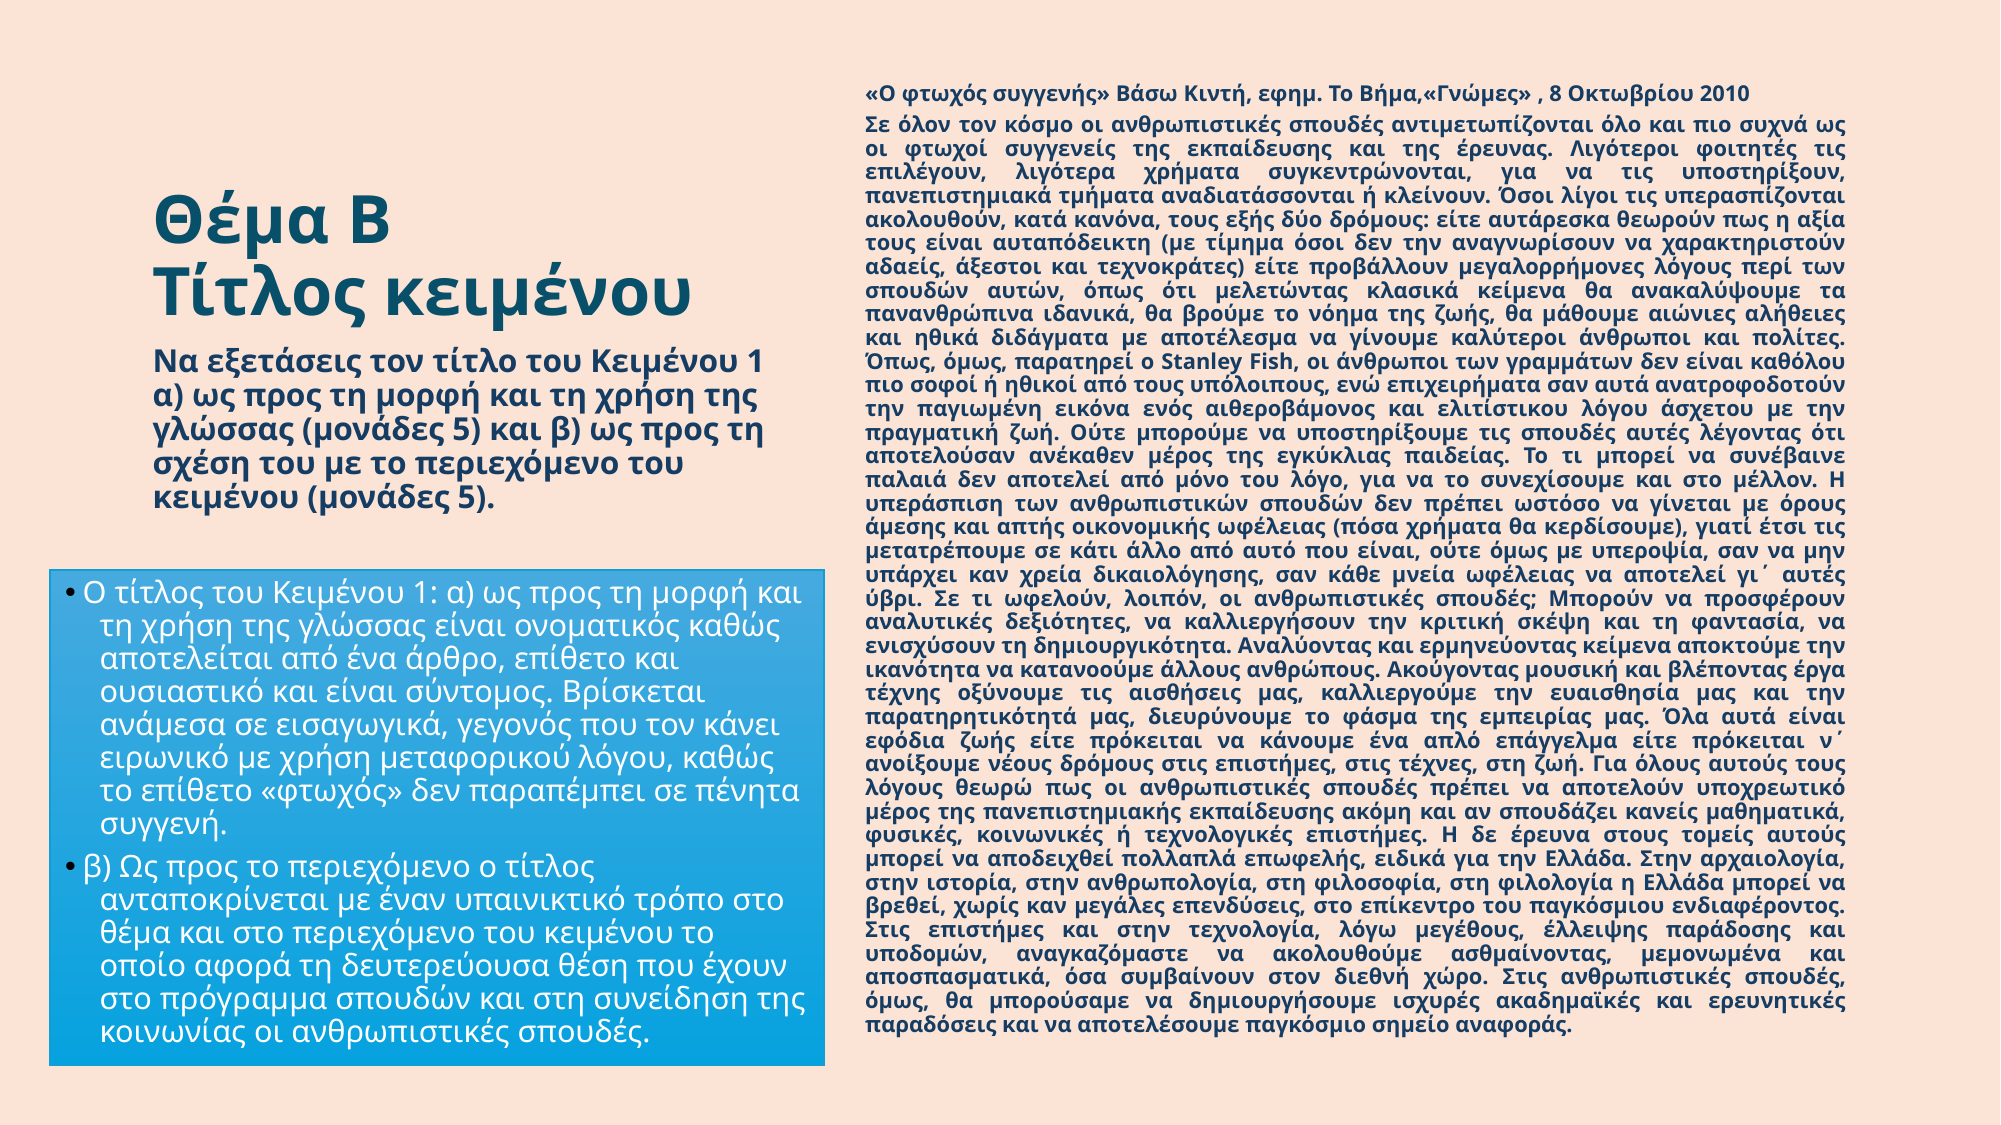

# Θέμα Β Τίτλος κειμένου
«Ο φτωχός συγγενής» Βάσω Κιντή, εφημ. Το Βήμα,«Γνώμες» , 8 Οκτωβρίου 2010
Σε όλον τον κόσμο οι ανθρωπιστικές σπουδές αντιμετωπίζονται όλο και πιο συχνά ως οι φτωχοί συγγενείς της εκπαίδευσης και της έρευνας. Λιγότεροι φοιτητές τις επιλέγουν, λιγότερα χρήματα συγκεντρώνονται, για να τις υποστηρίξουν, πανεπιστημιακά τμήματα αναδιατάσσονται ή κλείνουν. Όσοι λίγοι τις υπερασπίζονται ακολουθούν, κατά κανόνα, τους εξής δύο δρόμους: είτε αυτάρεσκα θεωρούν πως η αξία τους είναι αυταπόδεικτη (με τίμημα όσοι δεν την αναγνωρίσουν να χαρακτηριστούν αδαείς, άξεστοι και τεχνοκράτες) είτε προβάλλουν μεγαλορρήμονες λόγους περί των σπουδών αυτών, όπως ότι μελετώντας κλασικά κείμενα θα ανακαλύψουμε τα πανανθρώπινα ιδανικά, θα βρούμε το νόημα της ζωής, θα μάθουμε αιώνιες αλήθειες και ηθικά διδάγματα με αποτέλεσμα να γίνουμε καλύτεροι άνθρωποι και πολίτες. Όπως, όμως, παρατηρεί ο Stanley Fish, οι άνθρωποι των γραμμάτων δεν είναι καθόλου πιο σοφοί ή ηθικοί από τους υπόλοιπους, ενώ επιχειρήματα σαν αυτά ανατροφοδοτούν την παγιωμένη εικόνα ενός αιθεροβάμονος και ελιτίστικου λόγου άσχετου με την πραγματική ζωή. Ούτε μπορούμε να υποστηρίξουμε τις σπουδές αυτές λέγοντας ότι αποτελούσαν ανέκαθεν μέρος της εγκύκλιας παιδείας. Το τι μπορεί να συνέβαινε παλαιά δεν αποτελεί από μόνο του λόγο, για να το συνεχίσουμε και στο μέλλον. Η υπεράσπιση των ανθρωπιστικών σπουδών δεν πρέπει ωστόσο να γίνεται με όρους άμεσης και απτής οικονομικής ωφέλειας (πόσα χρήματα θα κερδίσουμε), γιατί έτσι τις μετατρέπουμε σε κάτι άλλο από αυτό που είναι, ούτε όμως με υπεροψία, σαν να μην υπάρχει καν χρεία δικαιολόγησης, σαν κάθε μνεία ωφέλειας να αποτελεί γι΄ αυτές ύβρι. Σε τι ωφελούν, λοιπόν, οι ανθρωπιστικές σπουδές; Μπορούν να προσφέρουν αναλυτικές δεξιότητες, να καλλιεργήσουν την κριτική σκέψη και τη φαντασία, να ενισχύσουν τη δημιουργικότητα. Αναλύοντας και ερμηνεύοντας κείμενα αποκτούμε την ικανότητα να κατανοούμε άλλους ανθρώπους. Ακούγοντας μουσική και βλέποντας έργα τέχνης οξύνουμε τις αισθήσεις μας, καλλιεργούμε την ευαισθησία μας και την παρατηρητικότητά μας, διευρύνουμε το φάσμα της εμπειρίας μας. Όλα αυτά είναι εφόδια ζωής είτε πρόκειται να κάνουμε ένα απλό επάγγελμα είτε πρόκειται ν΄ ανοίξουμε νέους δρόμους στις επιστήμες, στις τέχνες, στη ζωή. Για όλους αυτούς τους λόγους θεωρώ πως οι ανθρωπιστικές σπουδές πρέπει να αποτελούν υποχρεωτικό μέρος της πανεπιστημιακής εκπαίδευσης ακόμη και αν σπουδάζει κανείς μαθηματικά, φυσικές, κοινωνικές ή τεχνολογικές επιστήμες. Η δε έρευνα στους τομείς αυτούς μπορεί να αποδειχθεί πολλαπλά επωφελής, ειδικά για την Ελλάδα. Στην αρχαιολογία, στην ιστορία, στην ανθρωπολογία, στη φιλοσοφία, στη φιλολογία η Ελλάδα μπορεί να βρεθεί, χωρίς καν μεγάλες επενδύσεις, στο επίκεντρο του παγκόσμιου ενδιαφέροντος. Στις επιστήμες και στην τεχνολογία, λόγω μεγέθους, έλλειψης παράδοσης και υποδομών, αναγκαζόμαστε να ακολουθούμε ασθμαίνοντας, μεμονωμένα και αποσπασματικά, όσα συμβαίνουν στον διεθνή χώρο. Στις ανθρωπιστικές σπουδές, όμως, θα μπορούσαμε να δημιουργήσουμε ισχυρές ακαδημαϊκές και ερευνητικές παραδόσεις και να αποτελέσουμε παγκόσμιο σημείο αναφοράς.
Να εξετάσεις τον τίτλο του Κειμένου 1 α) ως προς τη μορφή και τη χρήση της γλώσσας (μονάδες 5) και β) ως προς τη σχέση του με το περιεχόμενο του κειμένου (μονάδες 5).
Ο τίτλος του Κειμένου 1: α) ως προς τη μορφή και τη χρήση της γλώσσας είναι ονοματικός καθώς αποτελείται από ένα άρθρο, επίθετο και ουσιαστικό και είναι σύντομος. Βρίσκεται ανάμεσα σε εισαγωγικά, γεγονός που τον κάνει ειρωνικό με χρήση μεταφορικού λόγου, καθώς το επίθετο «φτωχός» δεν παραπέμπει σε πένητα συγγενή.
β) Ως προς το περιεχόμενο ο τίτλος ανταποκρίνεται με έναν υπαινικτικό τρόπο στο θέμα και στο περιεχόμενο του κειμένου το οποίο αφορά τη δευτερεύουσα θέση που έχουν στο πρόγραμμα σπουδών και στη συνείδηση της κοινωνίας οι ανθρωπιστικές σπουδές.